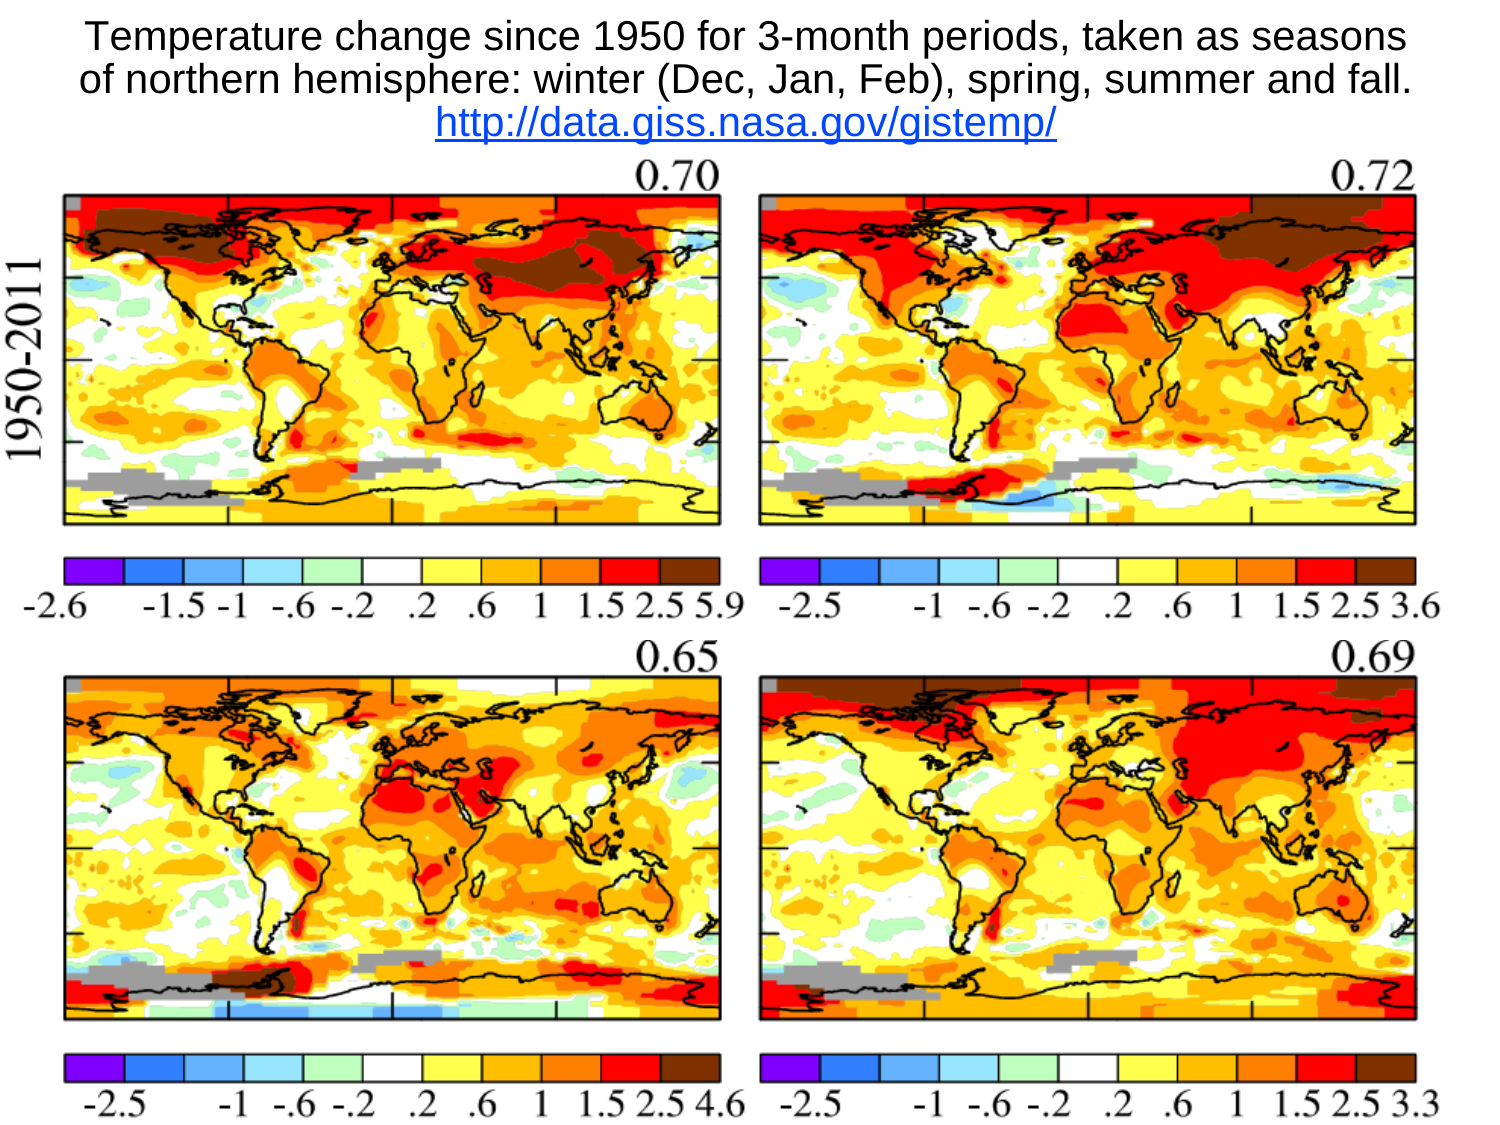

# Temperature change since 1950 for 3-month periods, taken as seasons of northern hemisphere: winter (Dec, Jan, Feb), spring, summer and fall. http://data.giss.nasa.gov/gistemp/